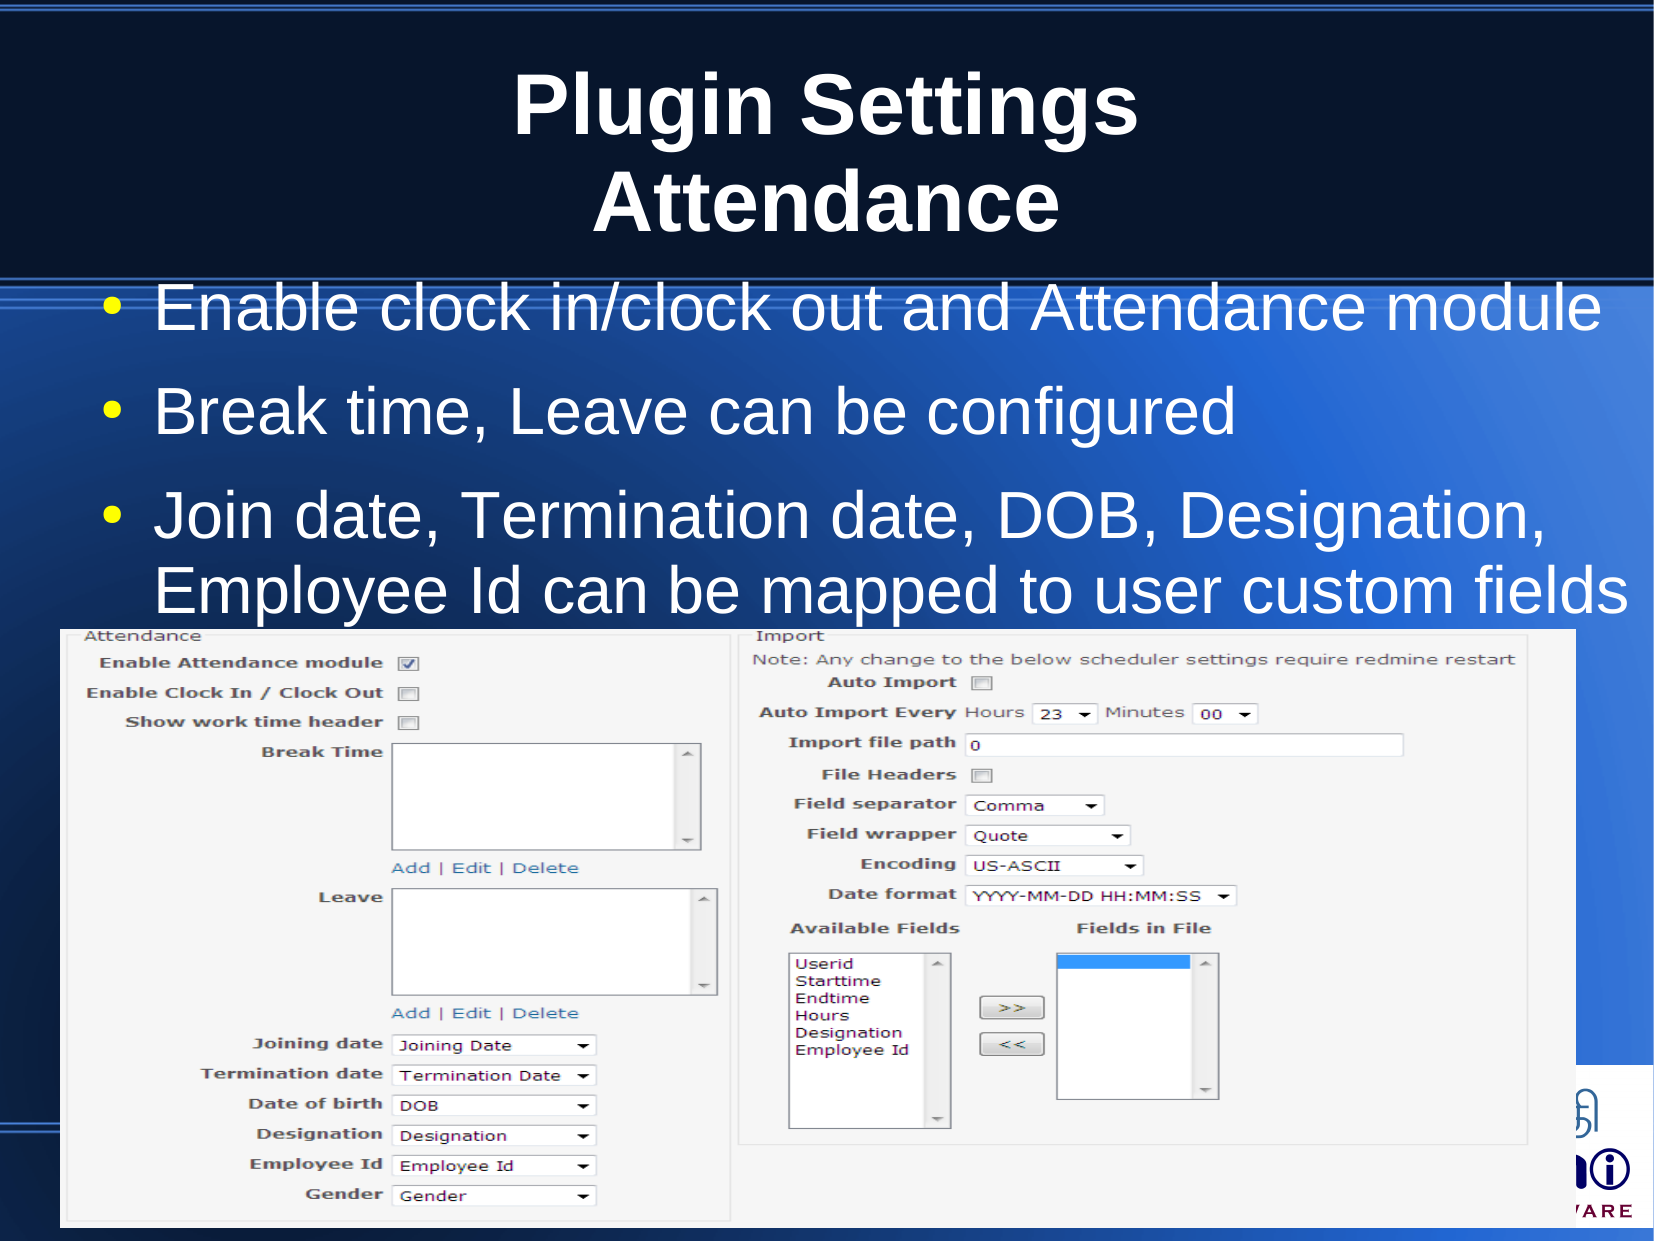

# Plugin Settings Attendance
Enable clock in/clock out and Attendance module
Break time, Leave can be configured
Join date, Termination date, DOB, Designation, Employee Id can be mapped to user custom fields